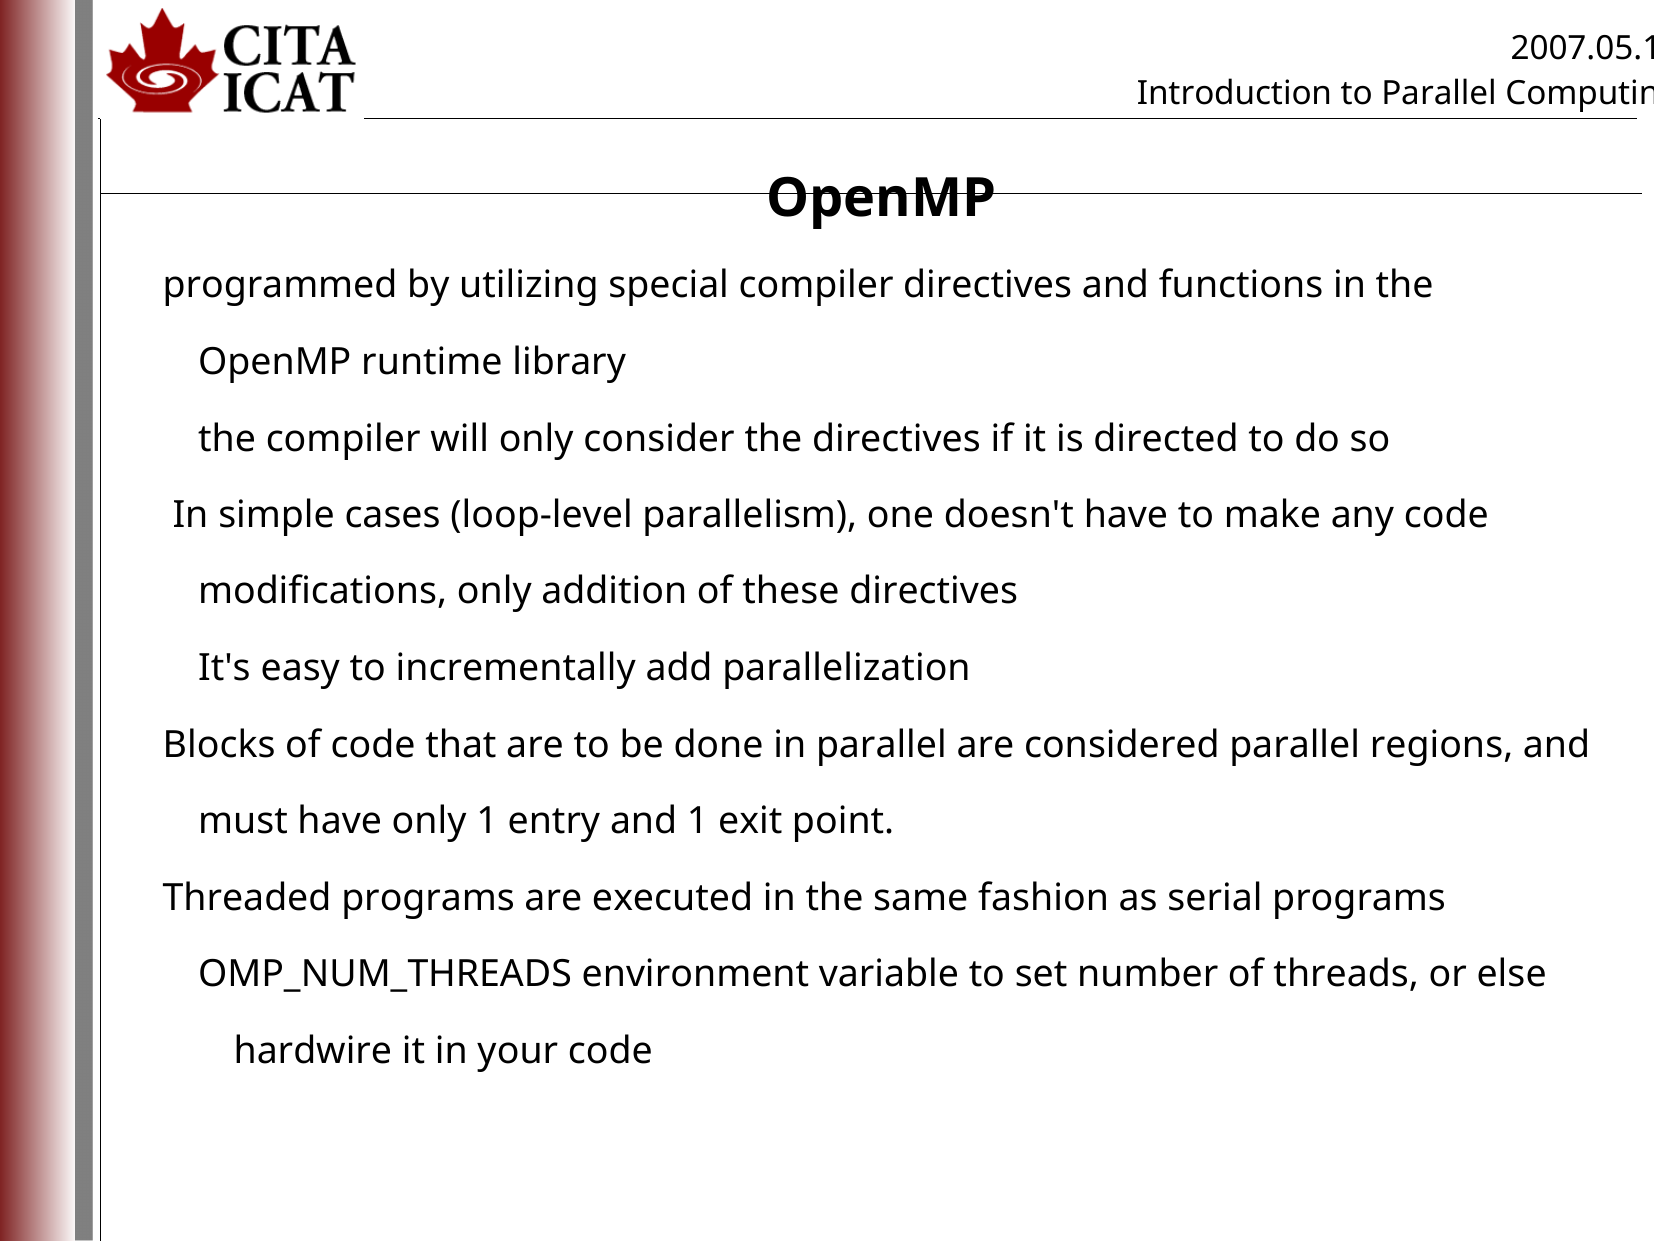

2007.05.18
Introduction to Parallel Computing
OpenMP
programmed by utilizing special compiler directives and functions in the OpenMP runtime library
the compiler will only consider the directives if it is directed to do so
 In simple cases (loop-level parallelism), one doesn't have to make any code modifications, only addition of these directives
It's easy to incrementally add parallelization
Blocks of code that are to be done in parallel are considered parallel regions, and must have only 1 entry and 1 exit point.
Threaded programs are executed in the same fashion as serial programs
OMP_NUM_THREADS environment variable to set number of threads, or else hardwire it in your code